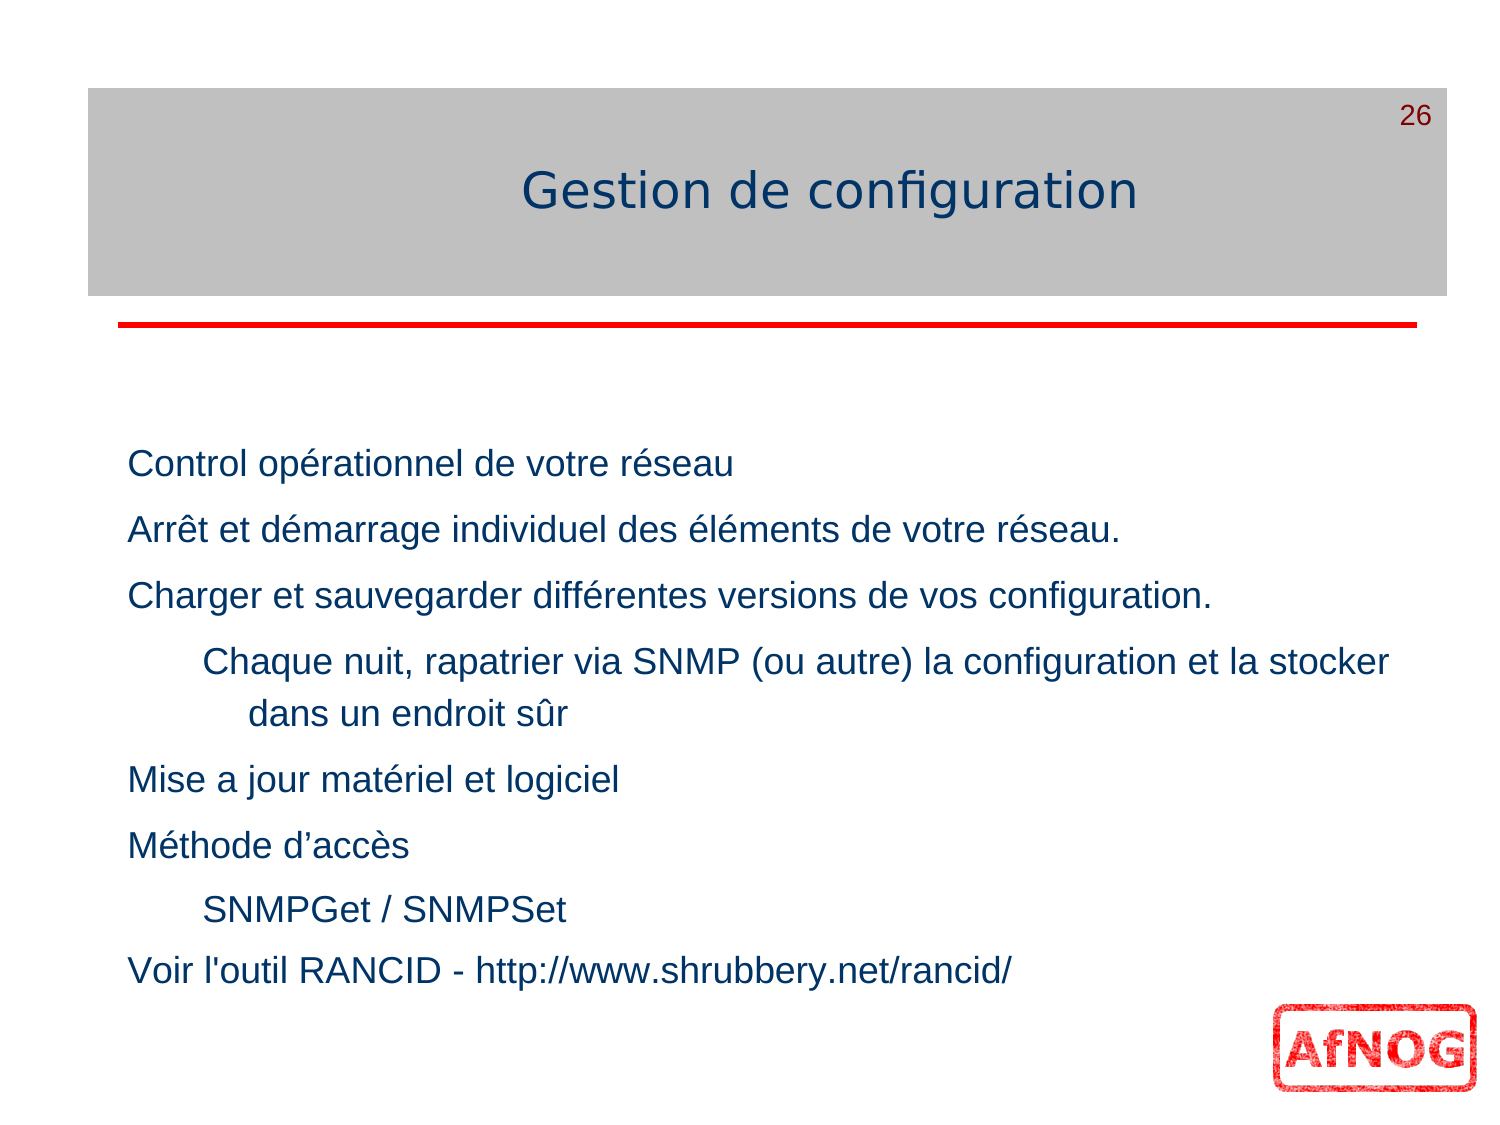

# Gestion de configuration
Control opérationnel de votre réseau
Arrêt et démarrage individuel des éléments de votre réseau.
Charger et sauvegarder différentes versions de vos configuration.
Chaque nuit, rapatrier via SNMP (ou autre) la configuration et la stocker dans un endroit sûr
Mise a jour matériel et logiciel
Méthode d’accès
SNMPGet / SNMPSet
Voir l'outil RANCID - http://www.shrubbery.net/rancid/